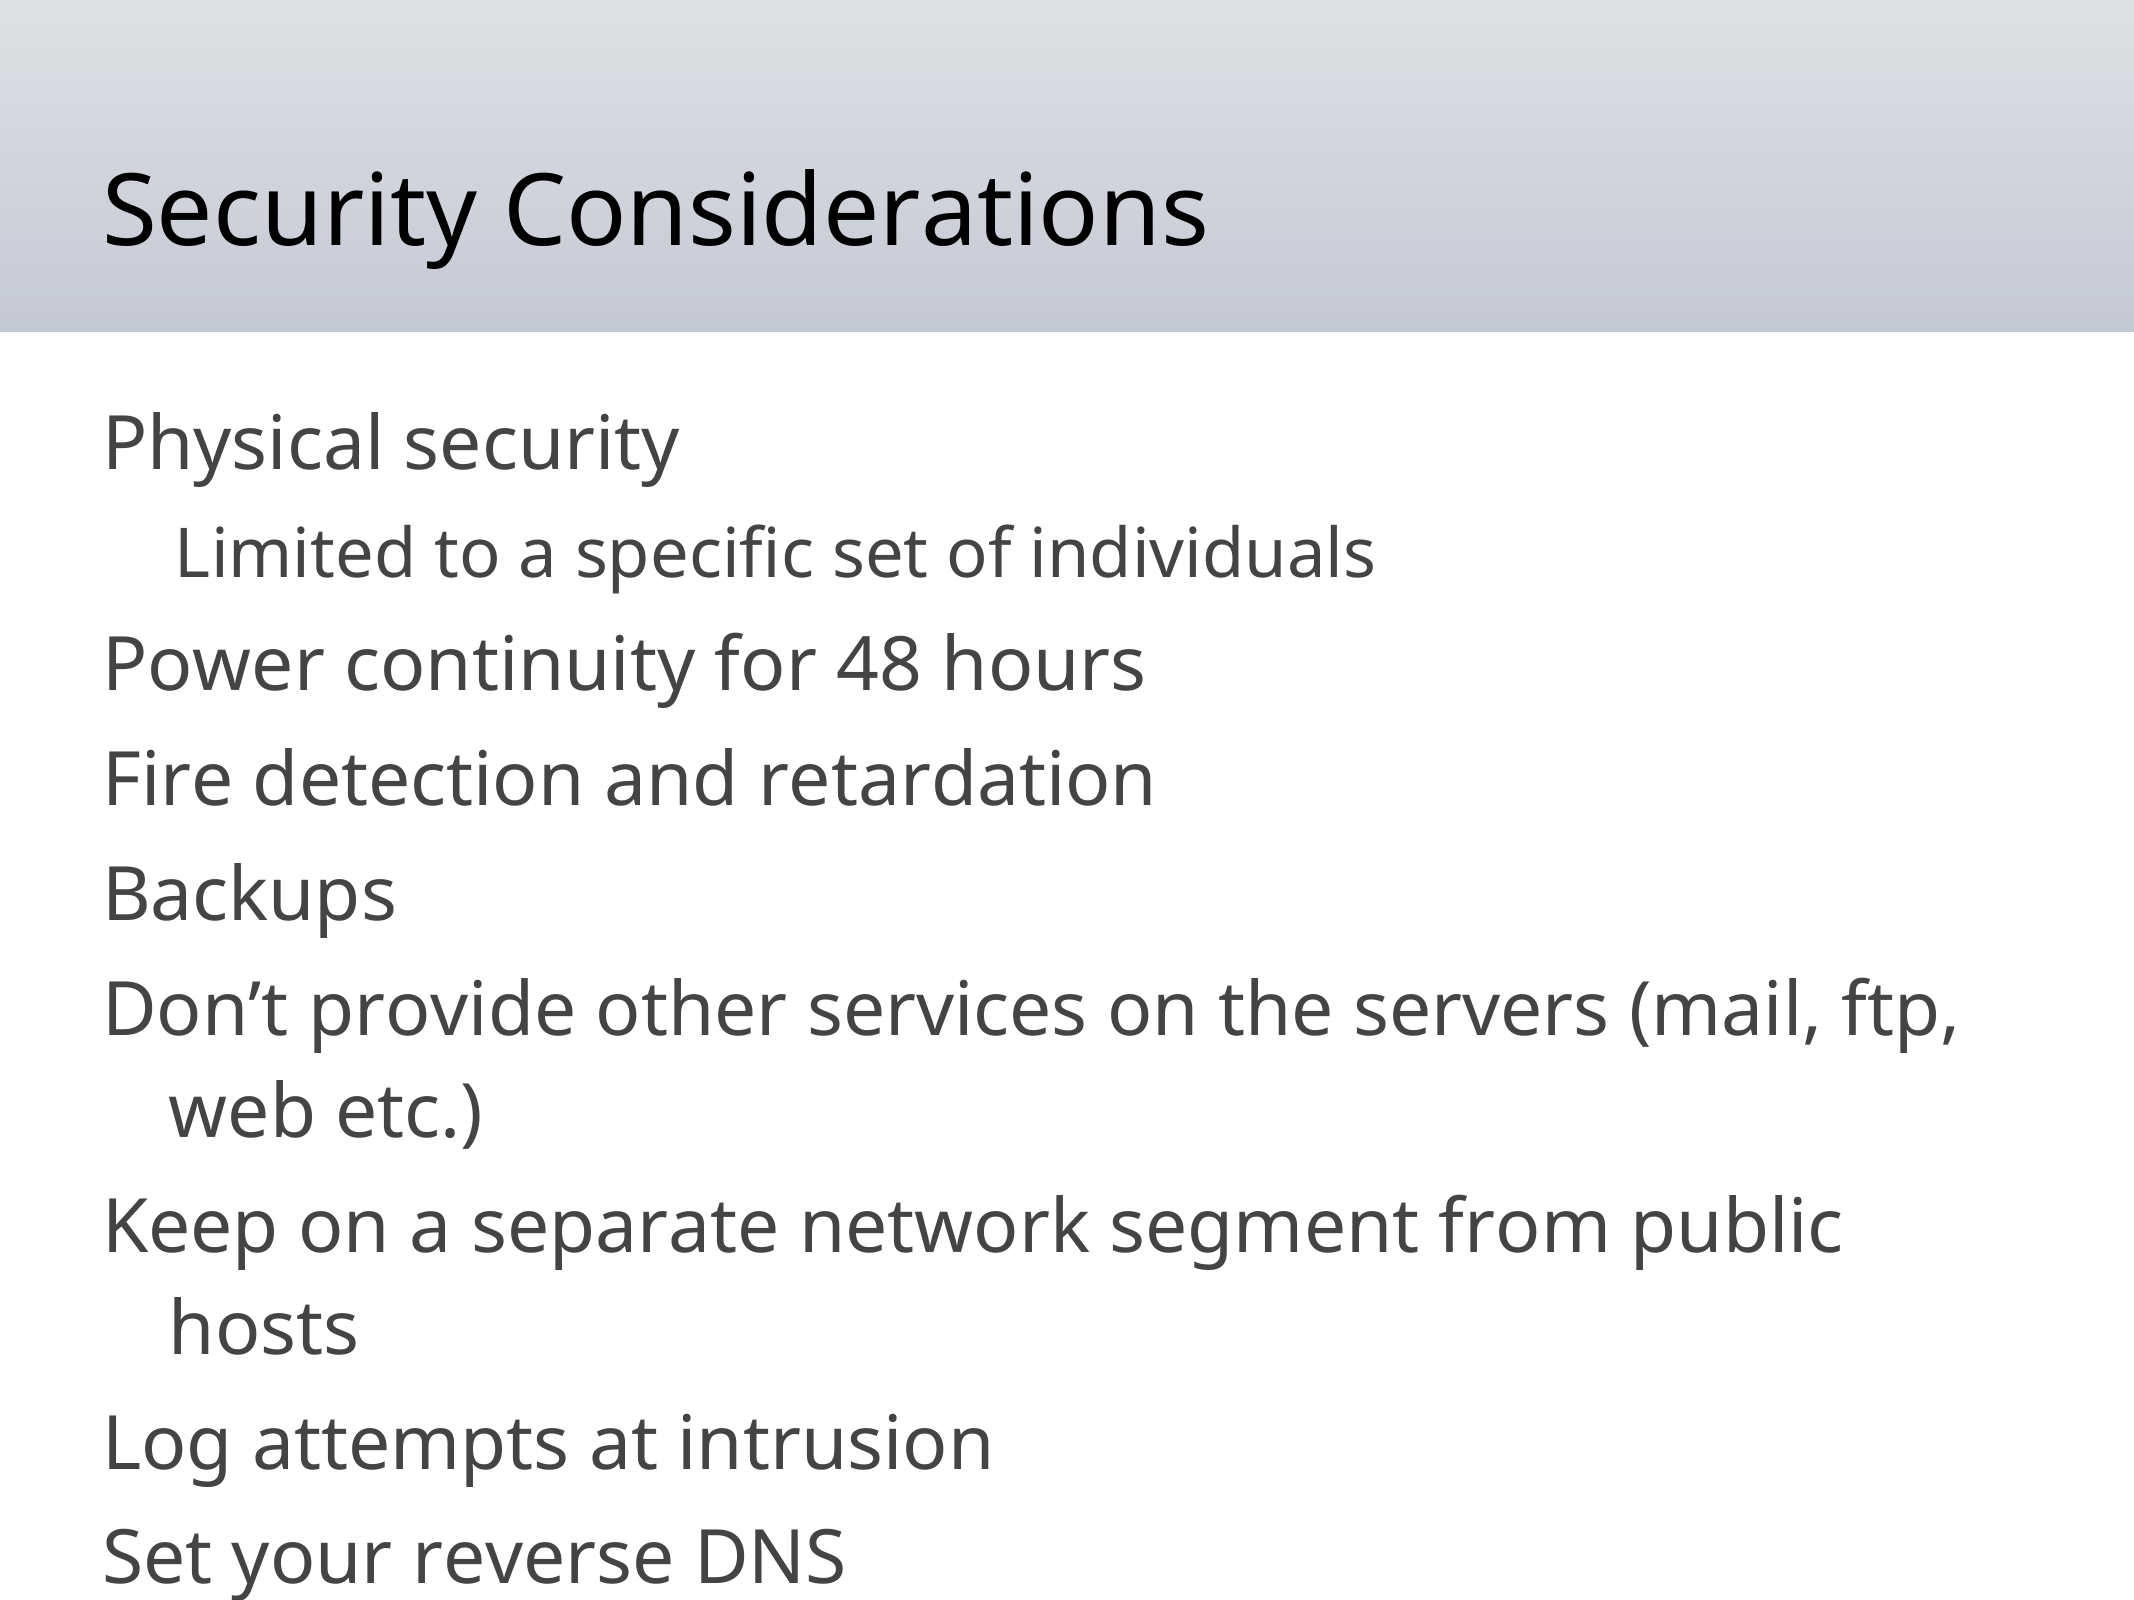

# Security Considerations
Physical security
Limited to a specific set of individuals
Power continuity for 48 hours
Fire detection and retardation
Backups
Don’t provide other services on the servers (mail, ftp, web etc.)
Keep on a separate network segment from public hosts
Log attempts at intrusion
Set your reverse DNS